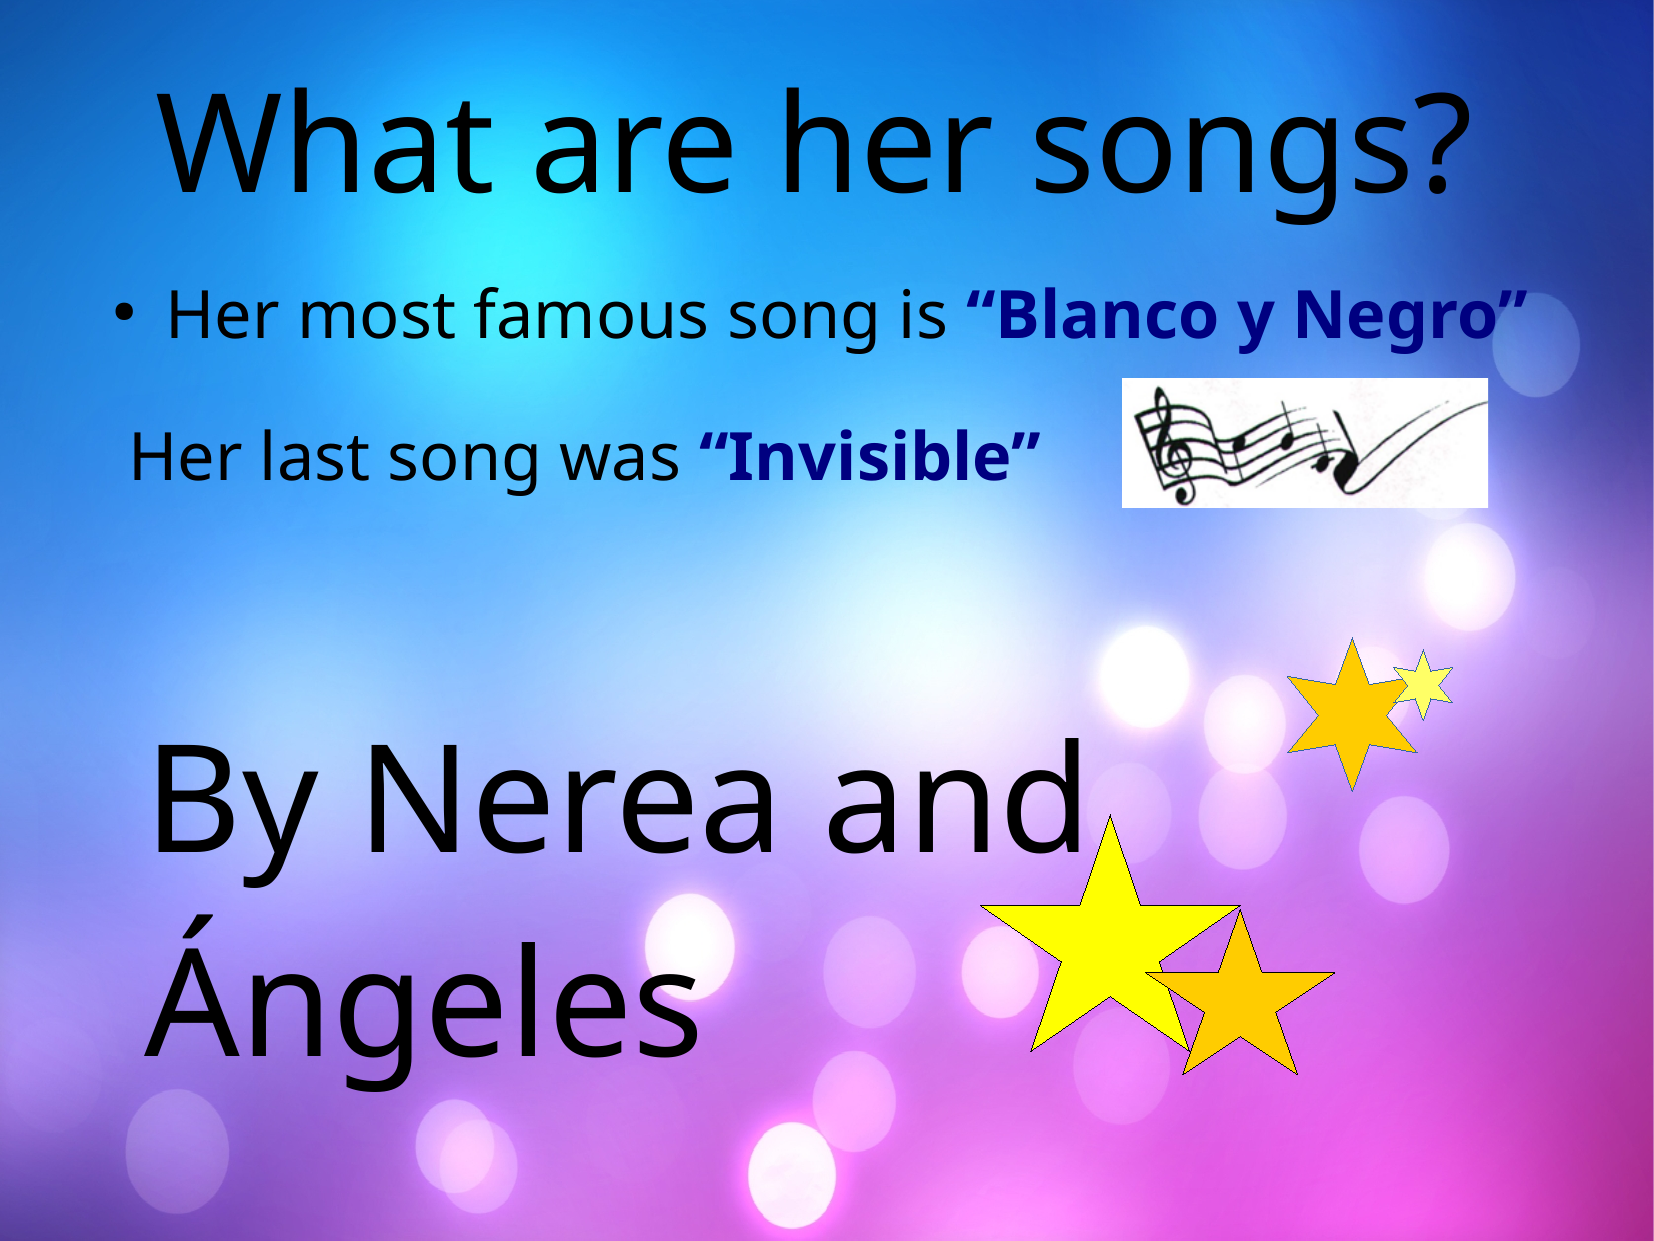

# What are her songs?
Her most famous song is “Blanco y Negro”
Her last song was “Invisible”
By Nerea and Ángeles